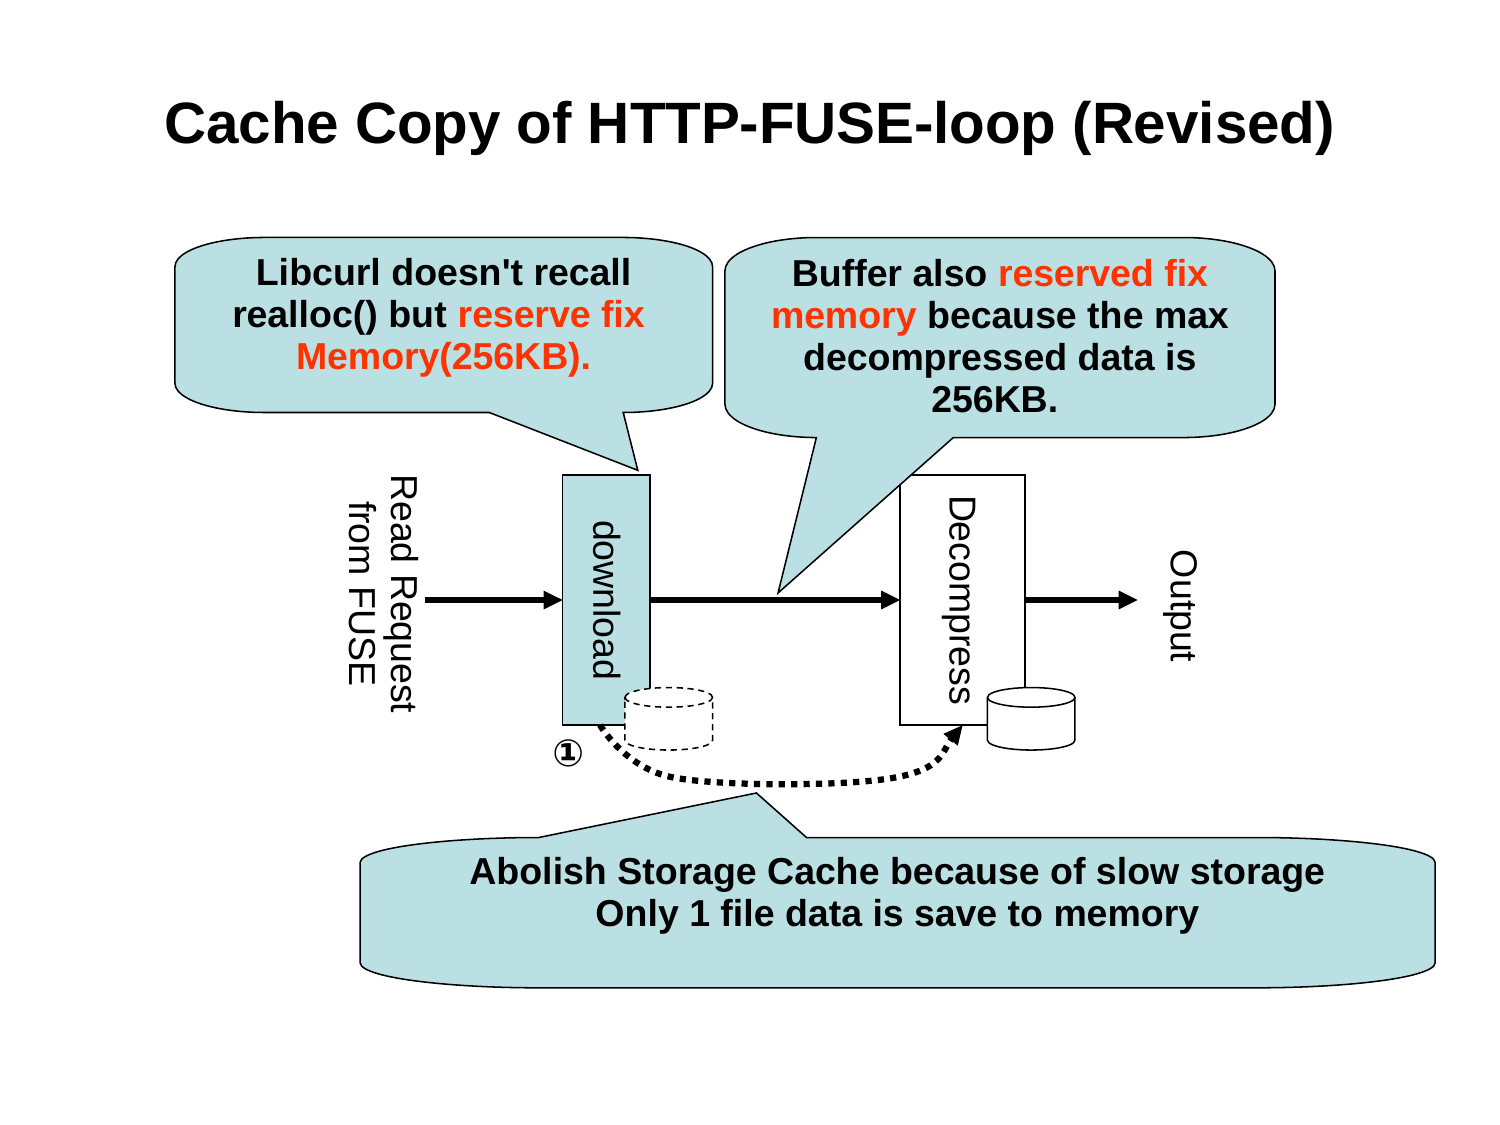

# Cache Copy of HTTP-FUSE-loop (Revised)
Libcurl doesn't recall realloc() but reserve fix
Memory(256KB).
Buffer also reserved fix memory because the max decompressed data is 256KB.
Read Request
from FUSE
Output
download
Decompress
①
Abolish Storage Cache because of slow storage
Only 1 file data is save to memory